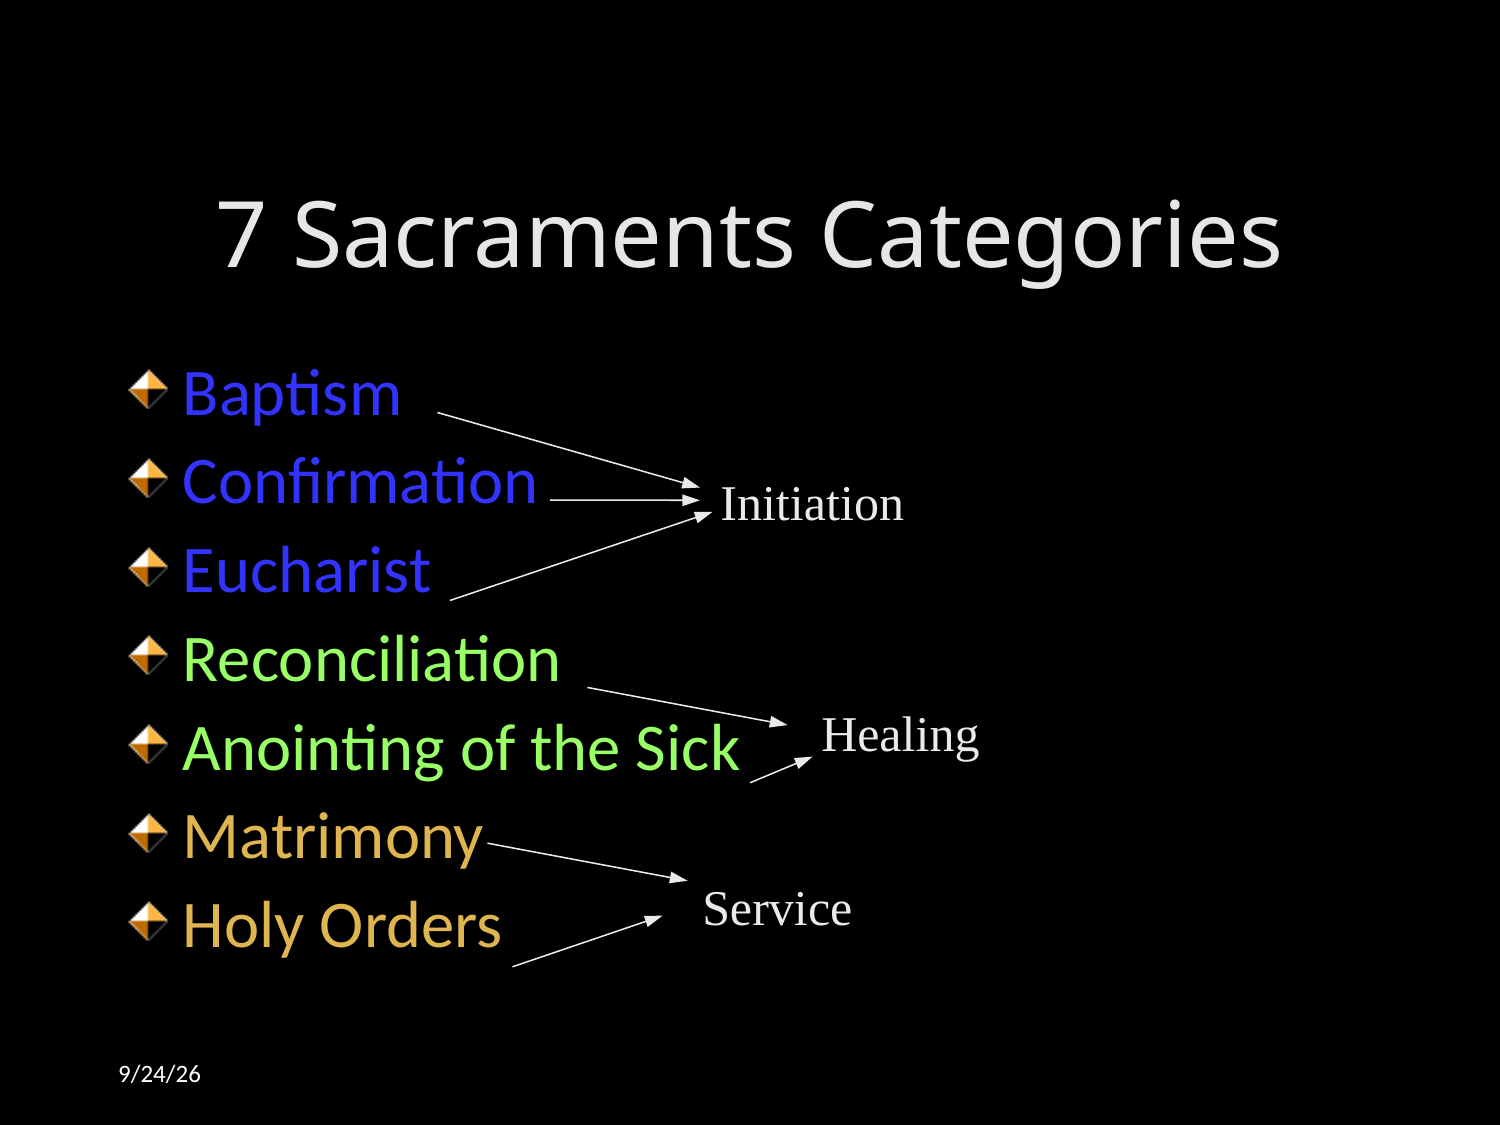

# 7 Sacraments Categories
Baptism
Confirmation
Eucharist
Reconciliation
Anointing of the Sick
Matrimony
Holy Orders
Initiation
Healing
Service